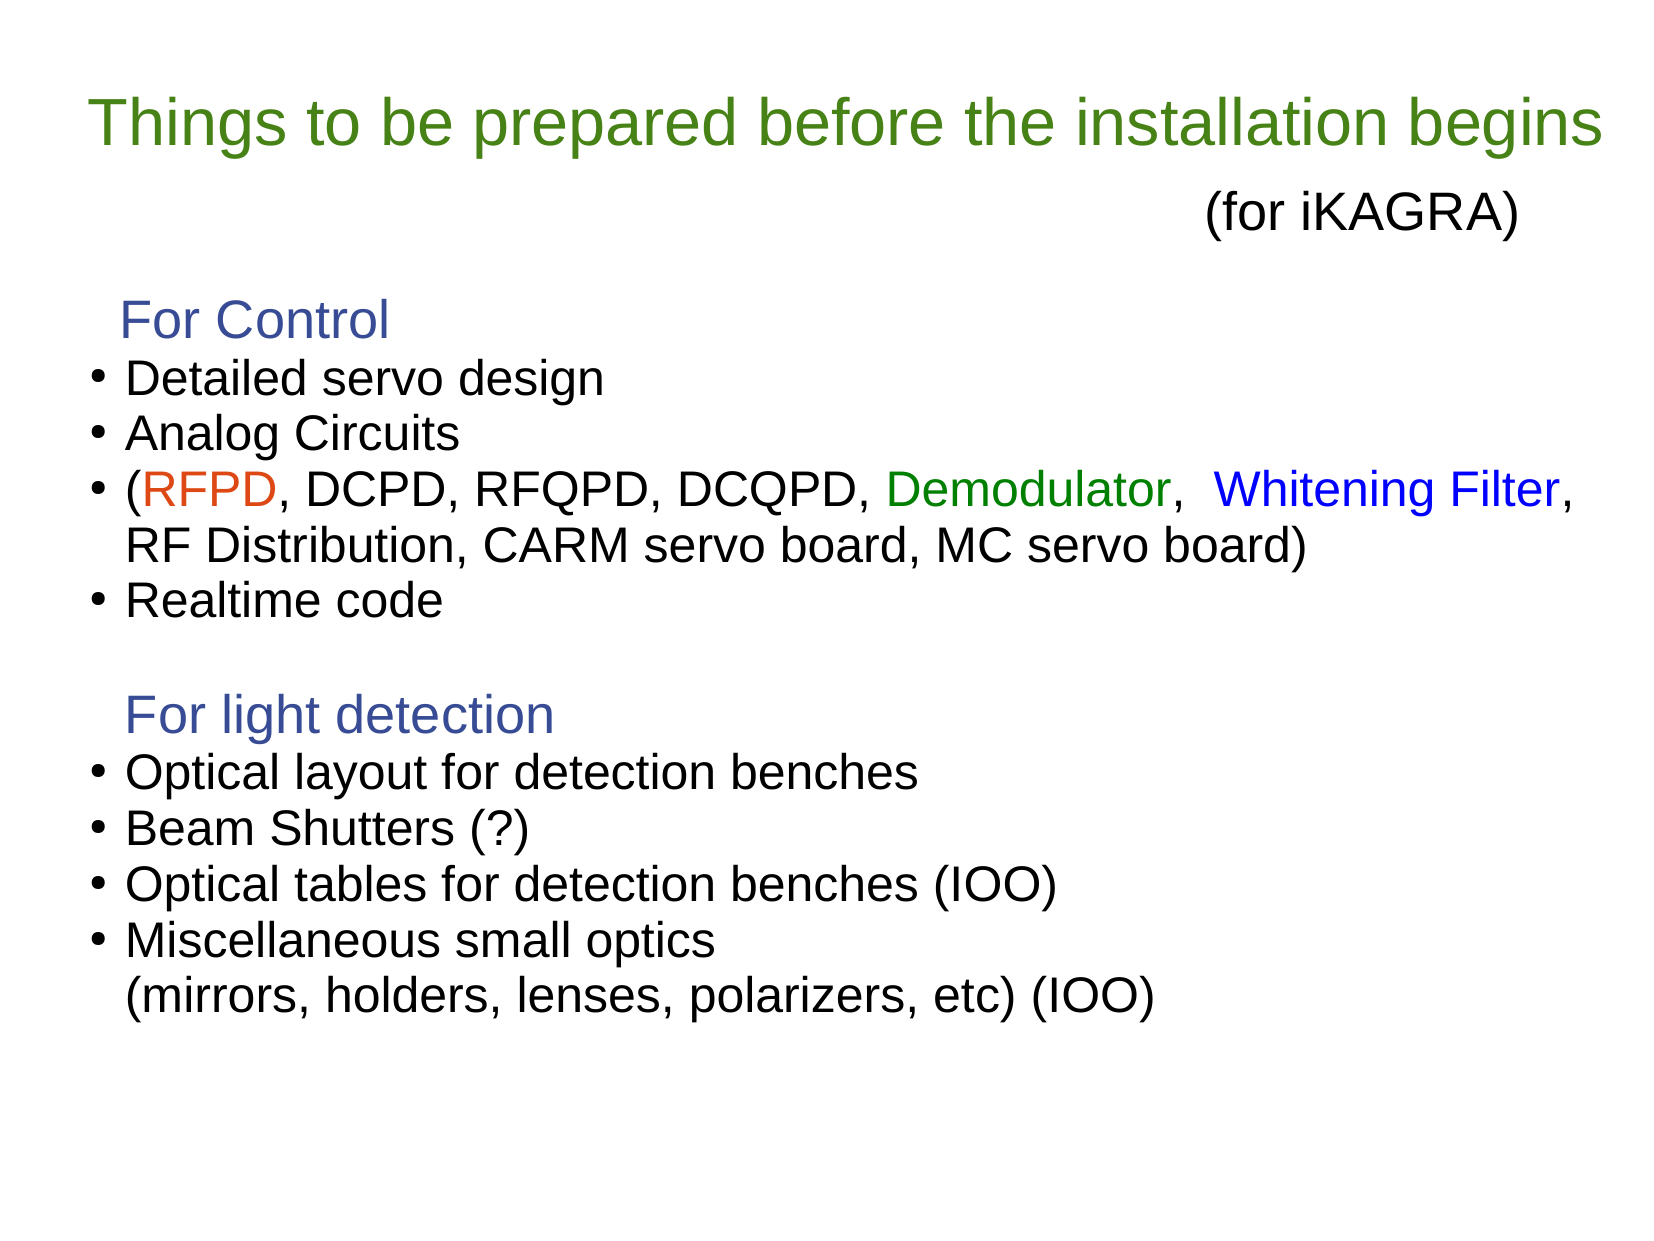

Things to be prepared before the installation begins
(for iKAGRA)
 For Control
Detailed servo design
Analog Circuits
(RFPD, DCPD, RFQPD, DCQPD, Demodulator, Whitening Filter,
RF Distribution, CARM servo board, MC servo board)
Realtime code
For light detection
Optical layout for detection benches
Beam Shutters (?)
Optical tables for detection benches (IOO)
Miscellaneous small optics
(mirrors, holders, lenses, polarizers, etc) (IOO)